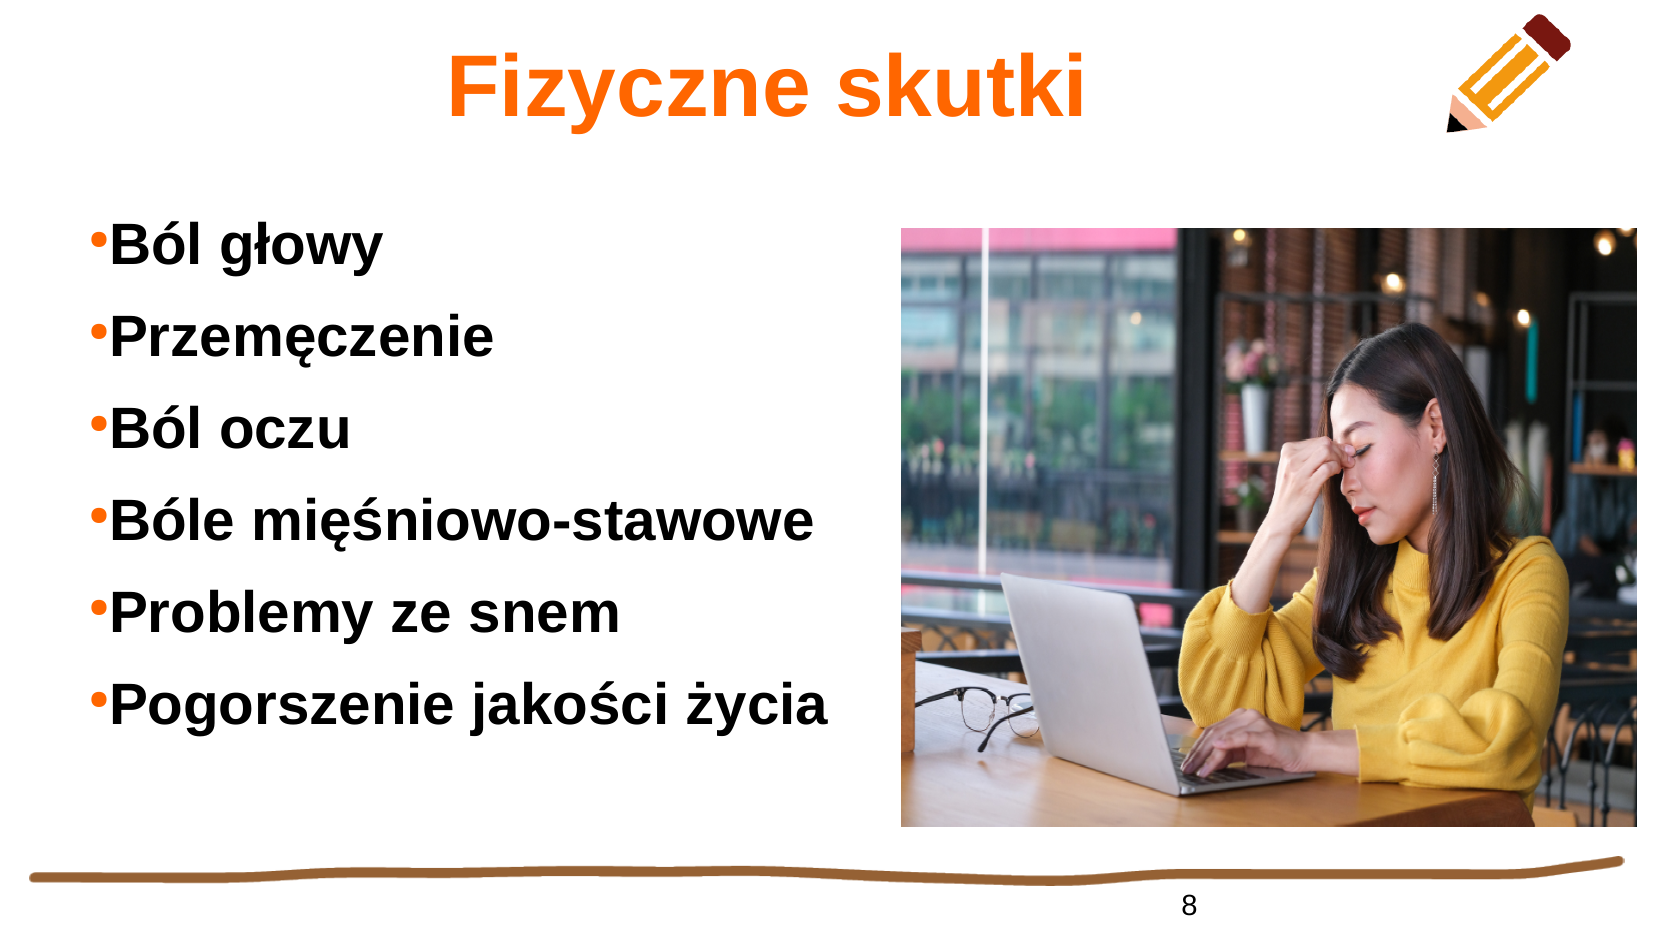

# Fizyczne skutki
Ból głowy
Przemęczenie
Ból oczu
Bóle mięśniowo-stawowe
Problemy ze snem
Pogorszenie jakości życia